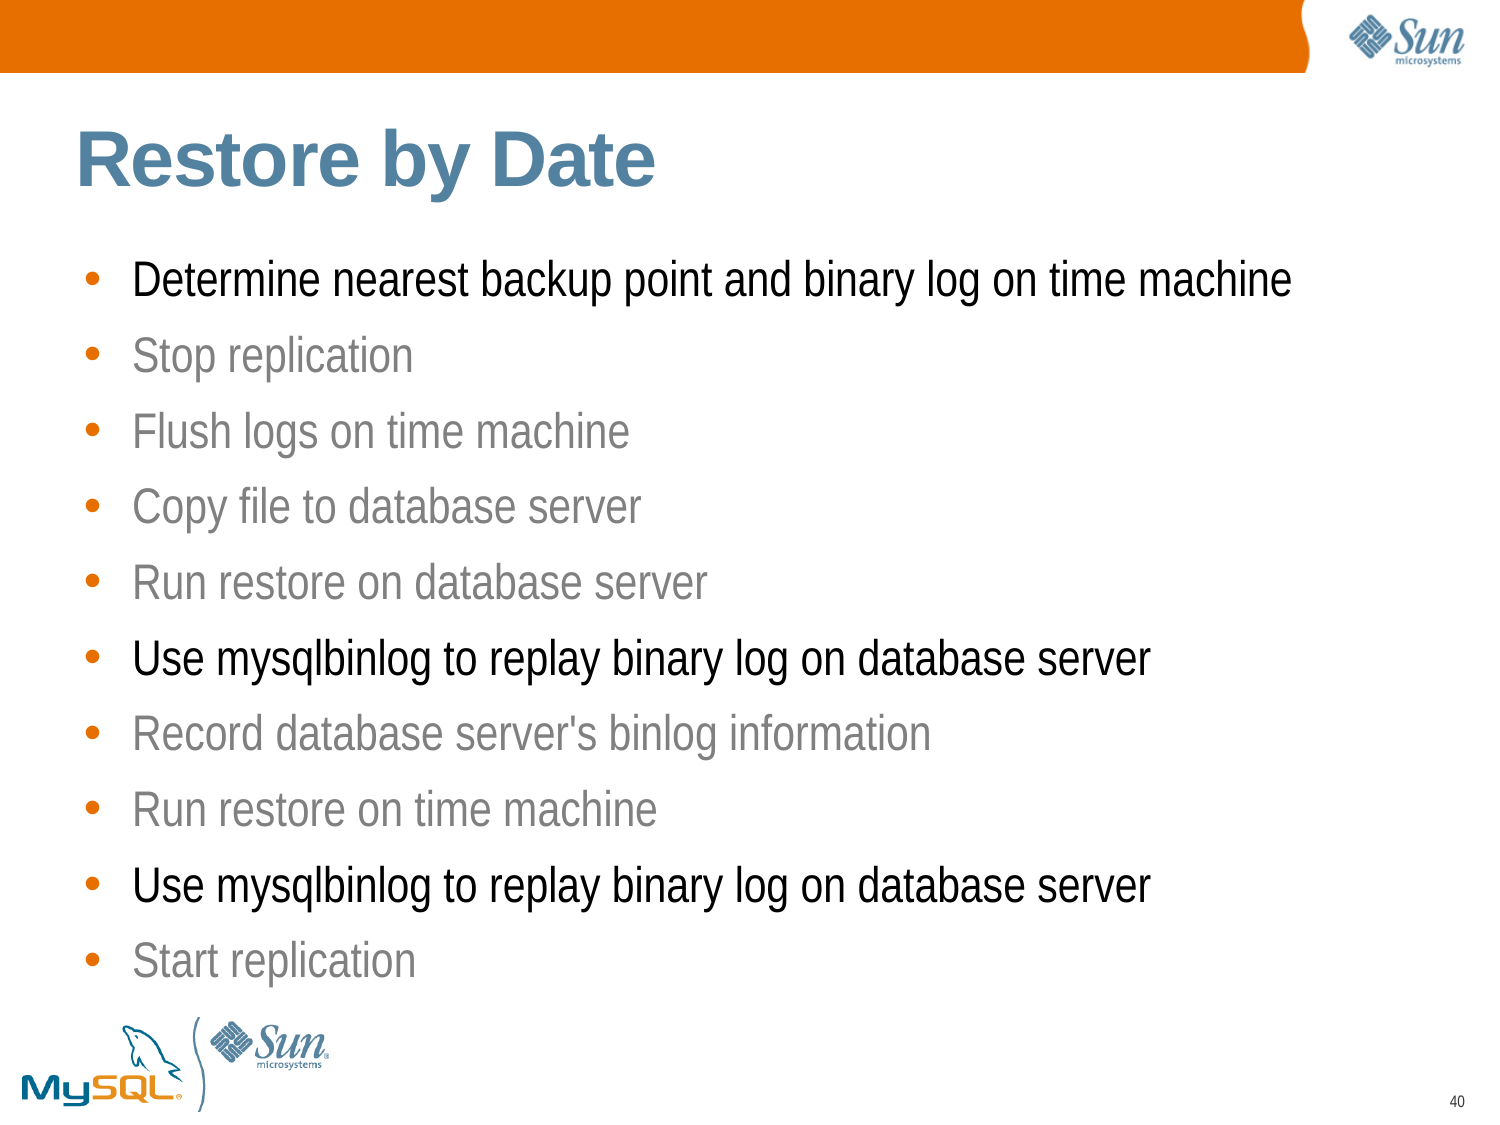

# Restore by Date
Determine nearest backup point and binary log on time machine
Stop replication
Flush logs on time machine
Copy file to database server
Run restore on database server
Use mysqlbinlog to replay binary log on database server
Record database server's binlog information
Run restore on time machine
Use mysqlbinlog to replay binary log on database server
Start replication